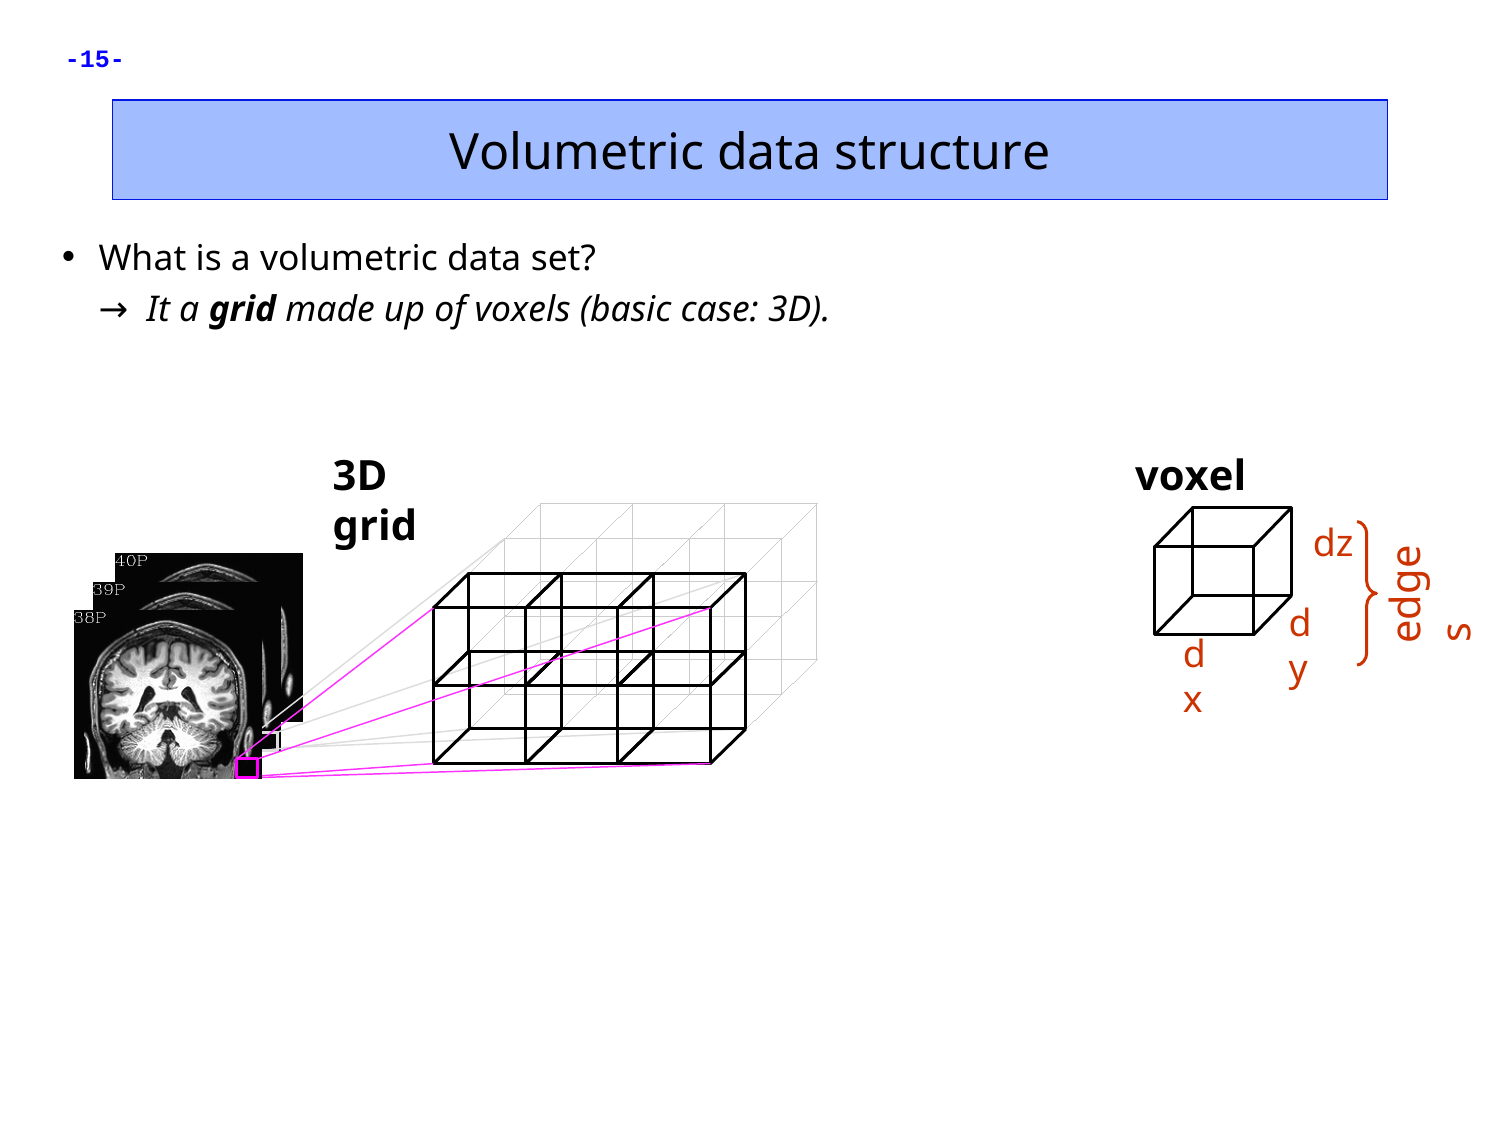

Volumetric data structure
What is a volumetric data set?
→ It a grid made up of voxels (basic case: 3D).
3D grid
voxel
dz
edges
dy
dx